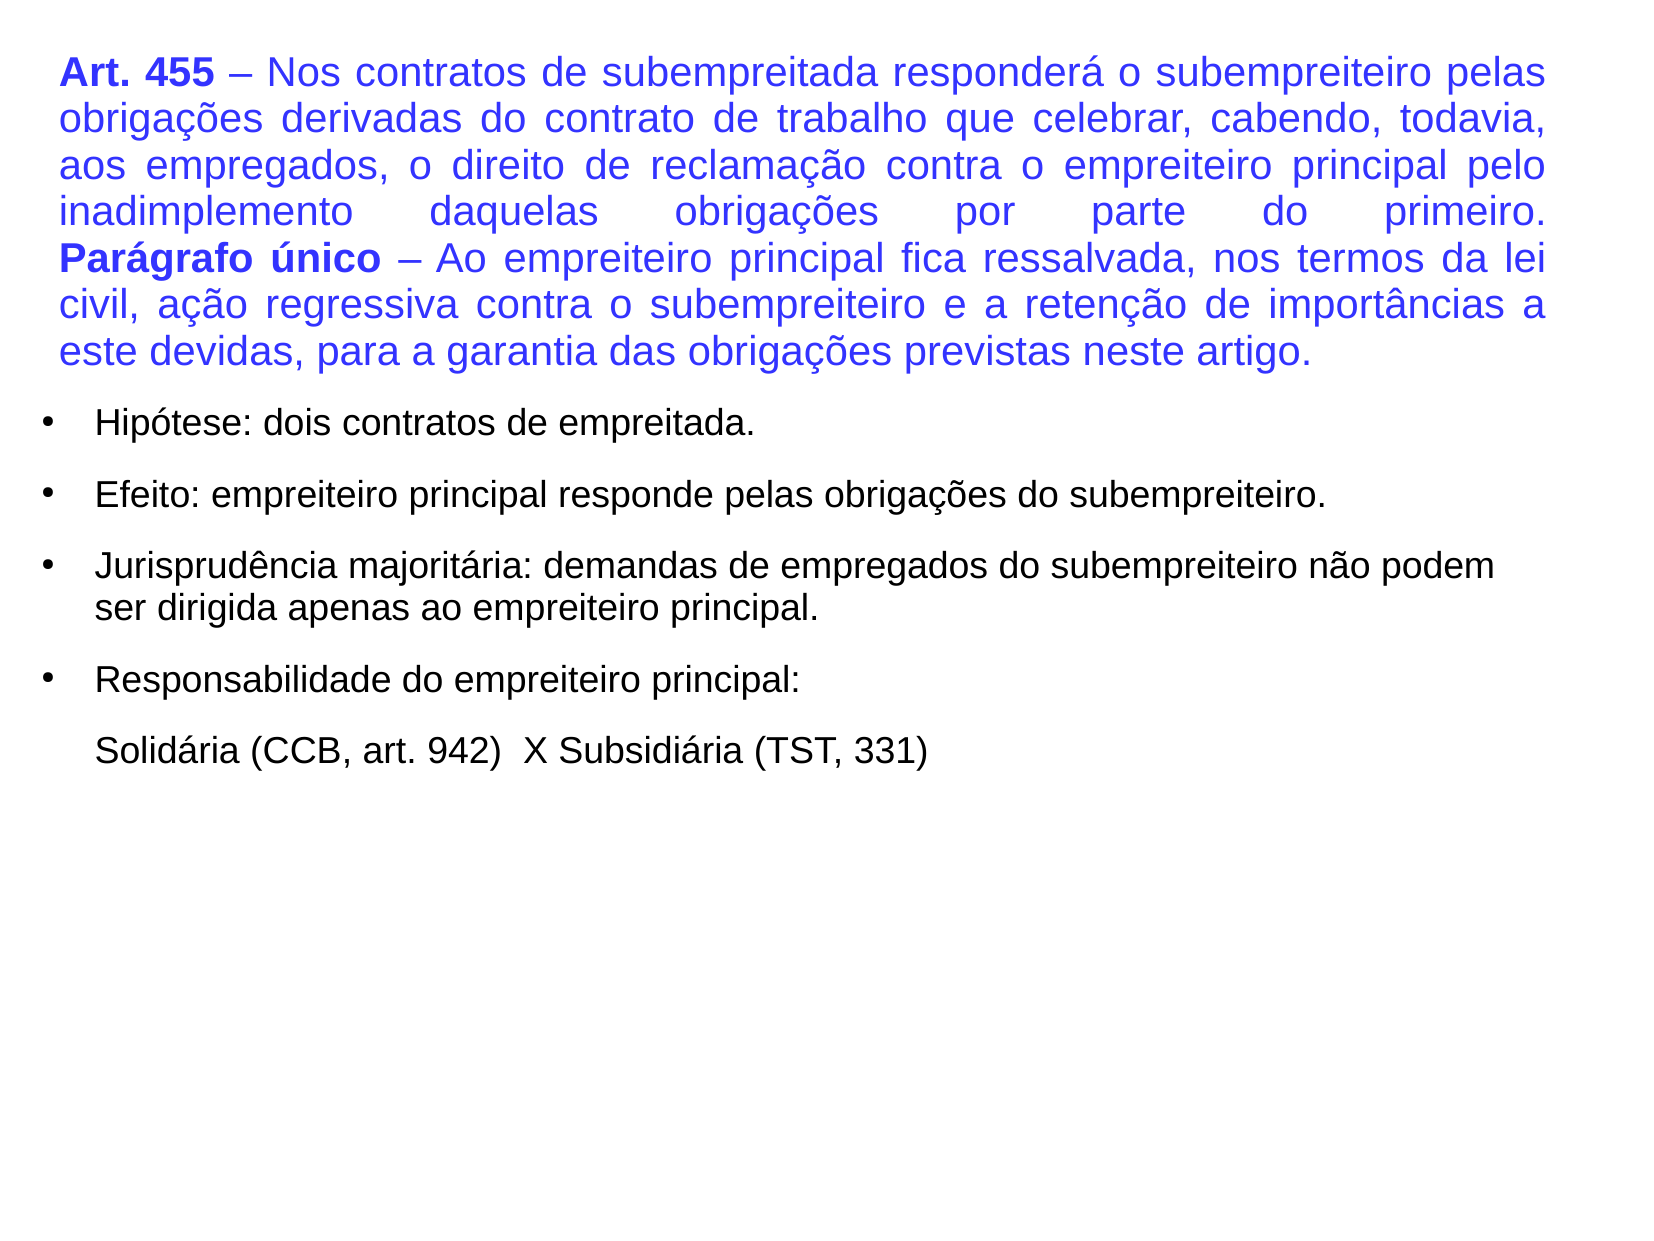

# Art. 455 – Nos contratos de subempreitada responderá o subempreiteiro pelas obrigações derivadas do contrato de trabalho que celebrar, cabendo, todavia, aos empregados, o direito de reclamação contra o empreiteiro principal pelo inadimplemento daquelas obrigações por parte do primeiro. Parágrafo único – Ao empreiteiro principal fica ressalvada, nos termos da lei civil, ação regressiva contra o subempreiteiro e a retenção de importâncias a este devidas, para a garantia das obrigações previstas neste artigo.
Hipótese: dois contratos de empreitada.
Efeito: empreiteiro principal responde pelas obrigações do subempreiteiro.
Jurisprudência majoritária: demandas de empregados do subempreiteiro não podem ser dirigida apenas ao empreiteiro principal.
Responsabilidade do empreiteiro principal:
Solidária (CCB, art. 942) X Subsidiária (TST, 331)